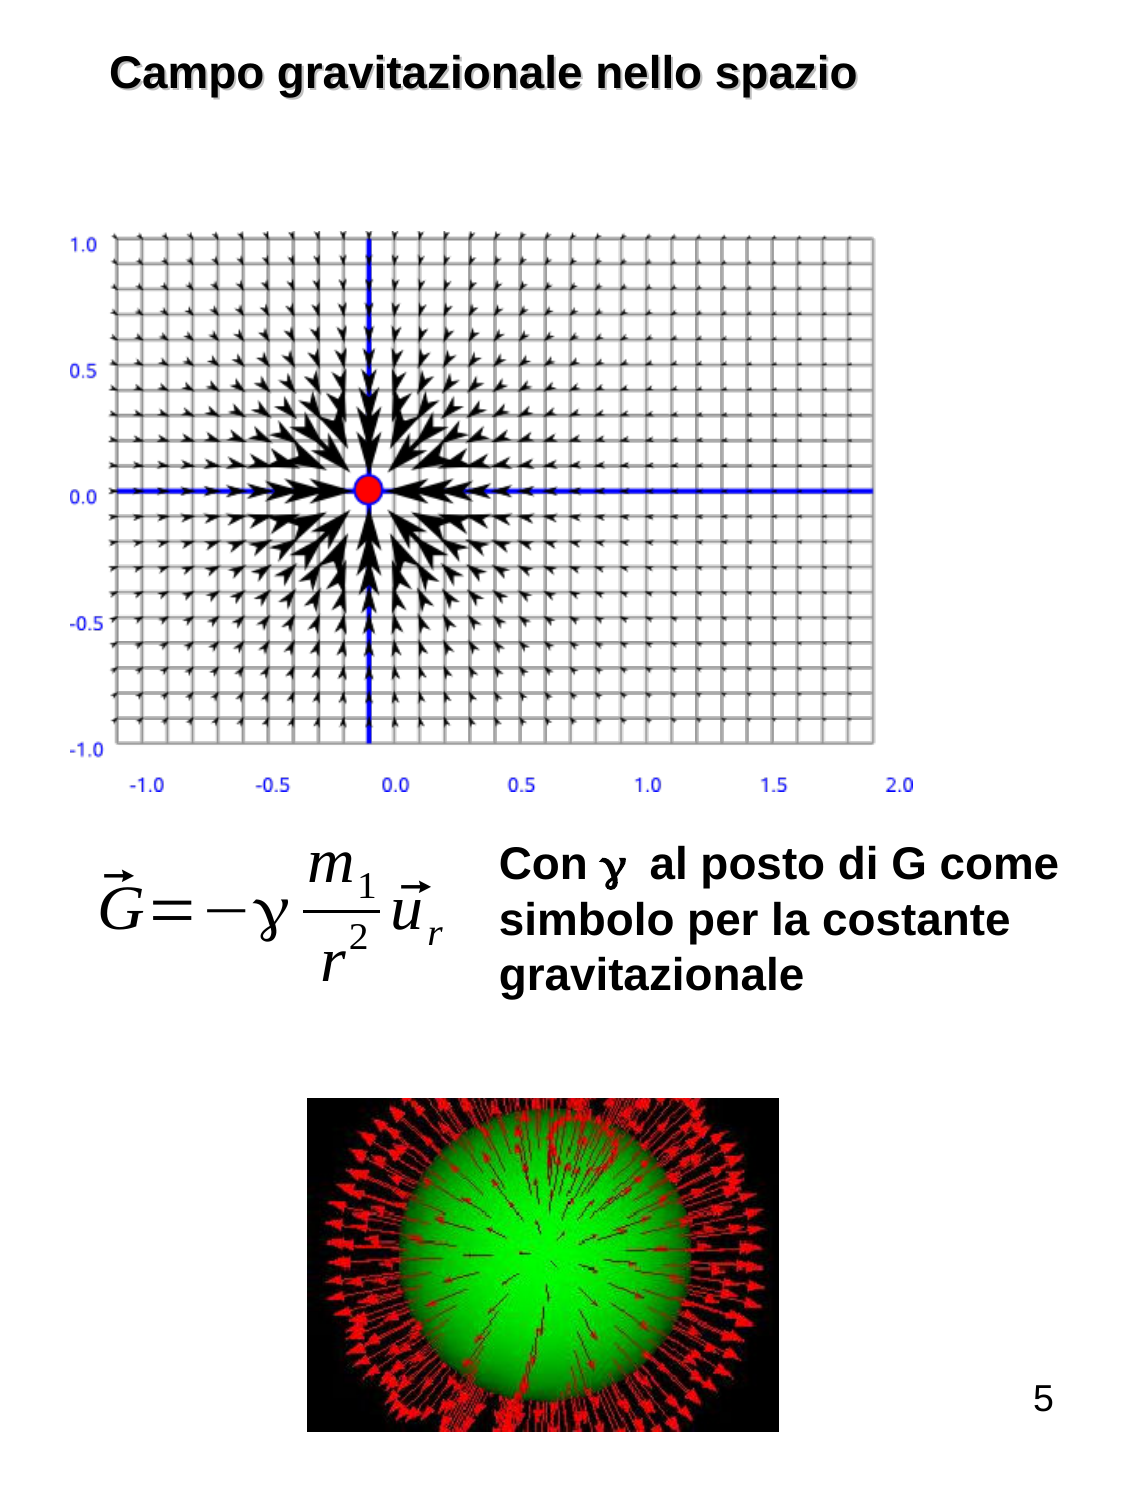

Campo gravitazionale nello spazio
Con g al posto di G come simbolo per la costante gravitazionale
P3 Forze Conservative
5